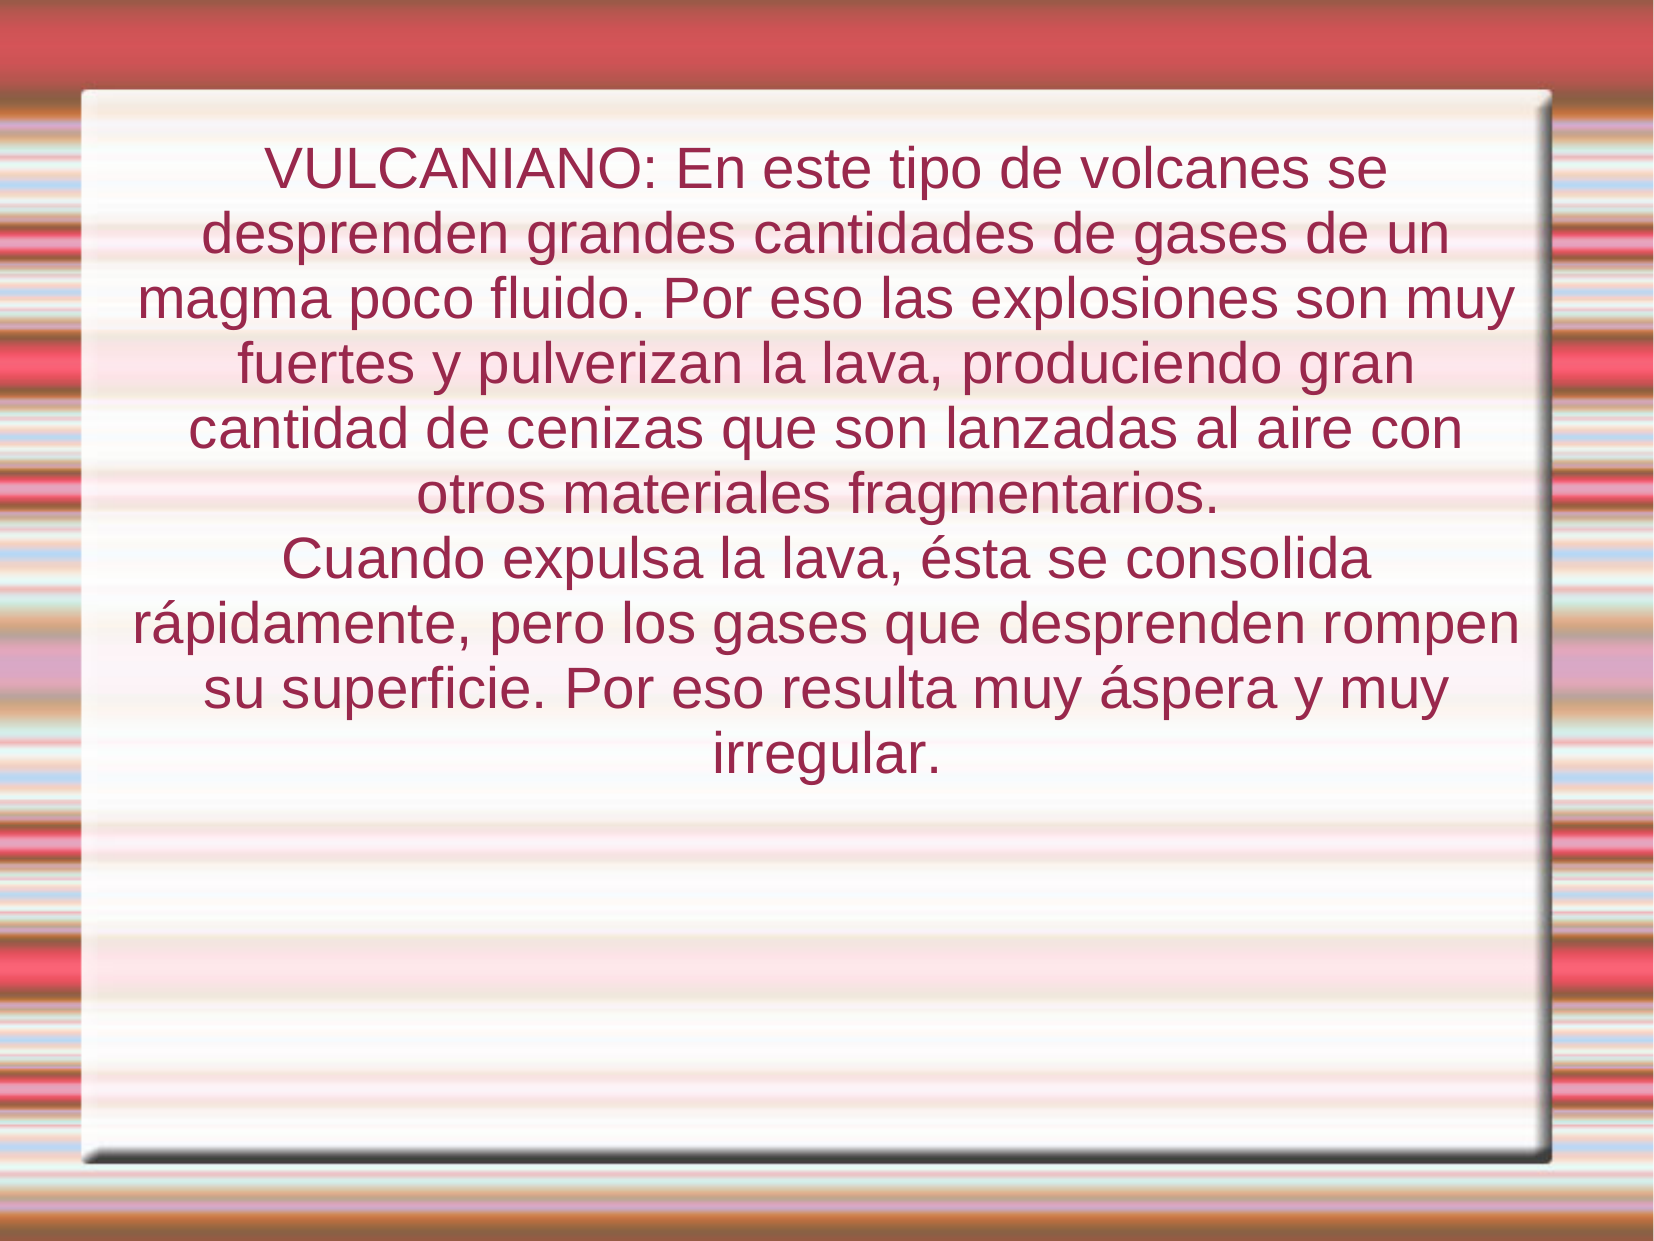

# VULCANIANO: En este tipo de volcanes se desprenden grandes cantidades de gases de un magma poco fluido. Por eso las explosiones son muy fuertes y pulverizan la lava, produciendo gran cantidad de cenizas que son lanzadas al aire con otros materiales fragmentarios.
Cuando expulsa la lava, ésta se consolida rápidamente, pero los gases que desprenden rompen su superficie. Por eso resulta muy áspera y muy irregular.